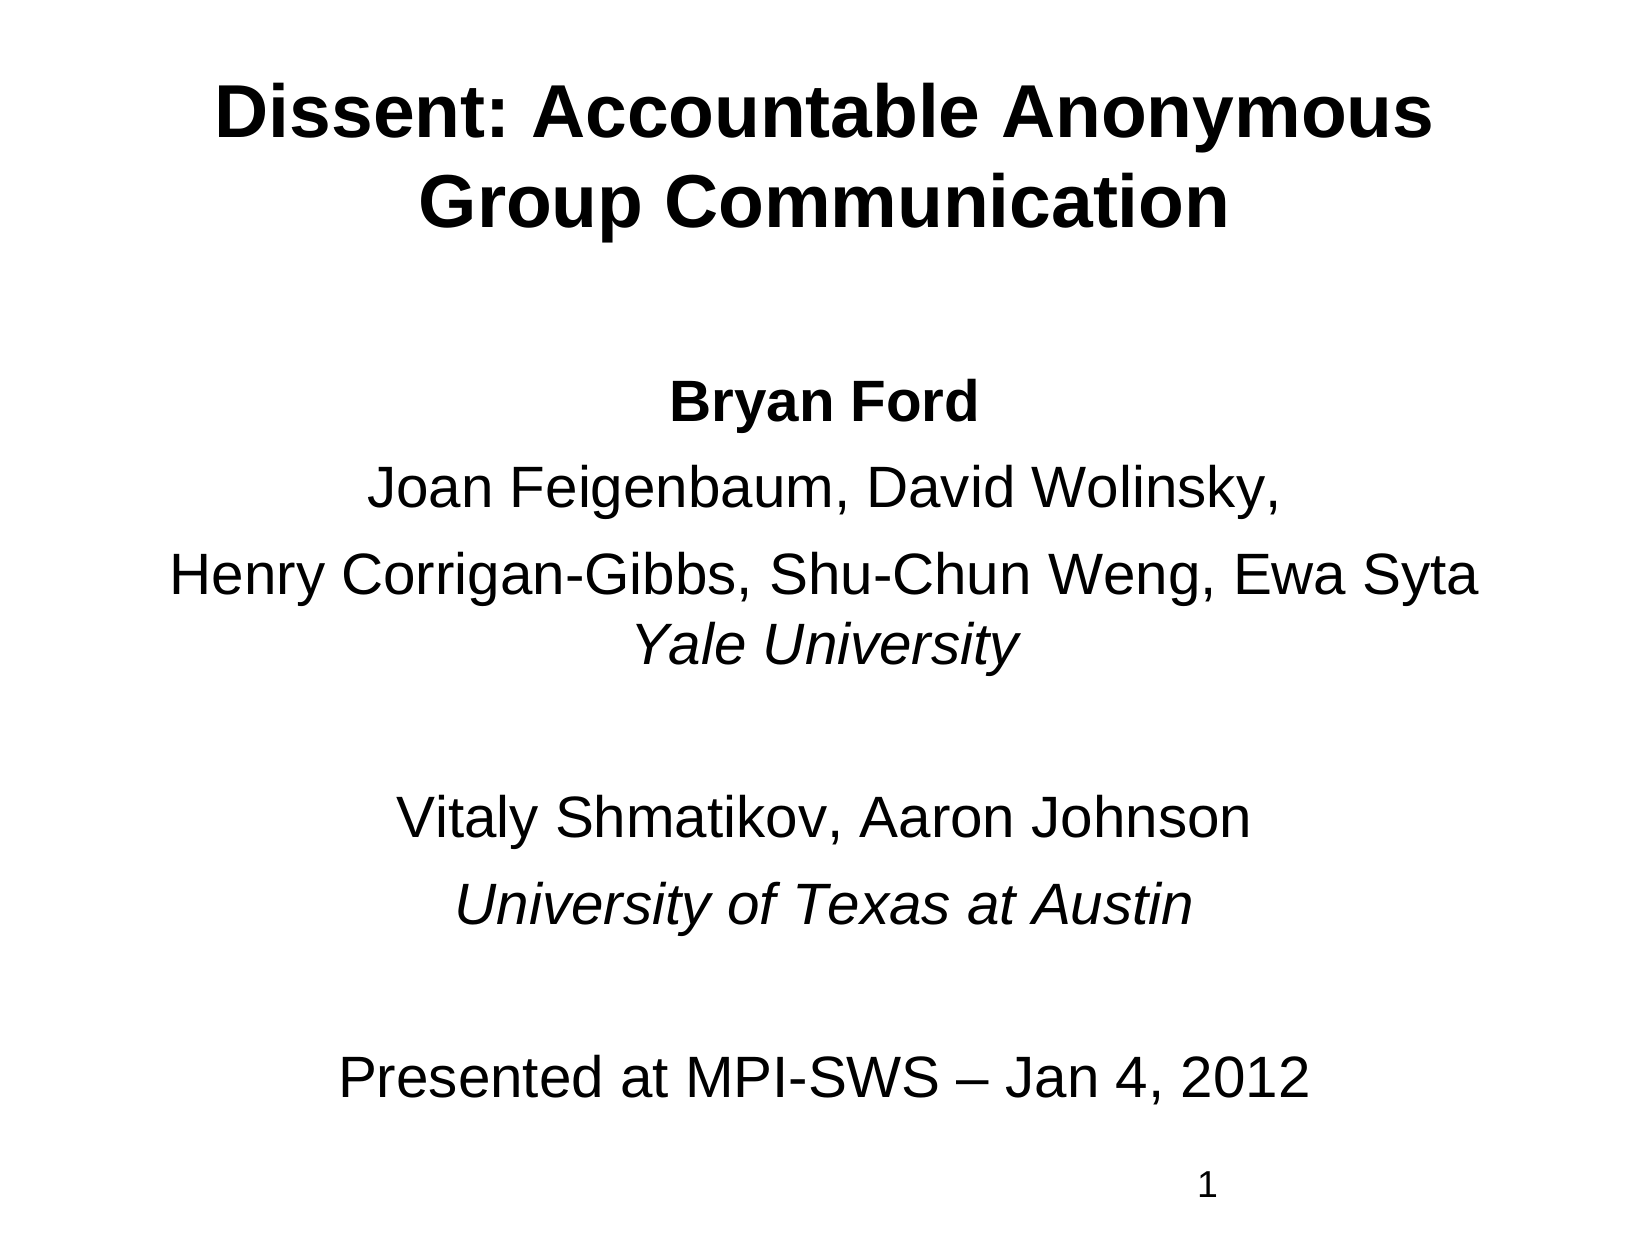

# Dissent: Accountable Anonymous Group Communication
Bryan Ford
Joan Feigenbaum, David Wolinsky,
Henry Corrigan-Gibbs, Shu-Chun Weng, Ewa Syta
Yale University
Vitaly Shmatikov, Aaron Johnson
University of Texas at Austin
Presented at MPI-SWS – Jan 4, 2012
1